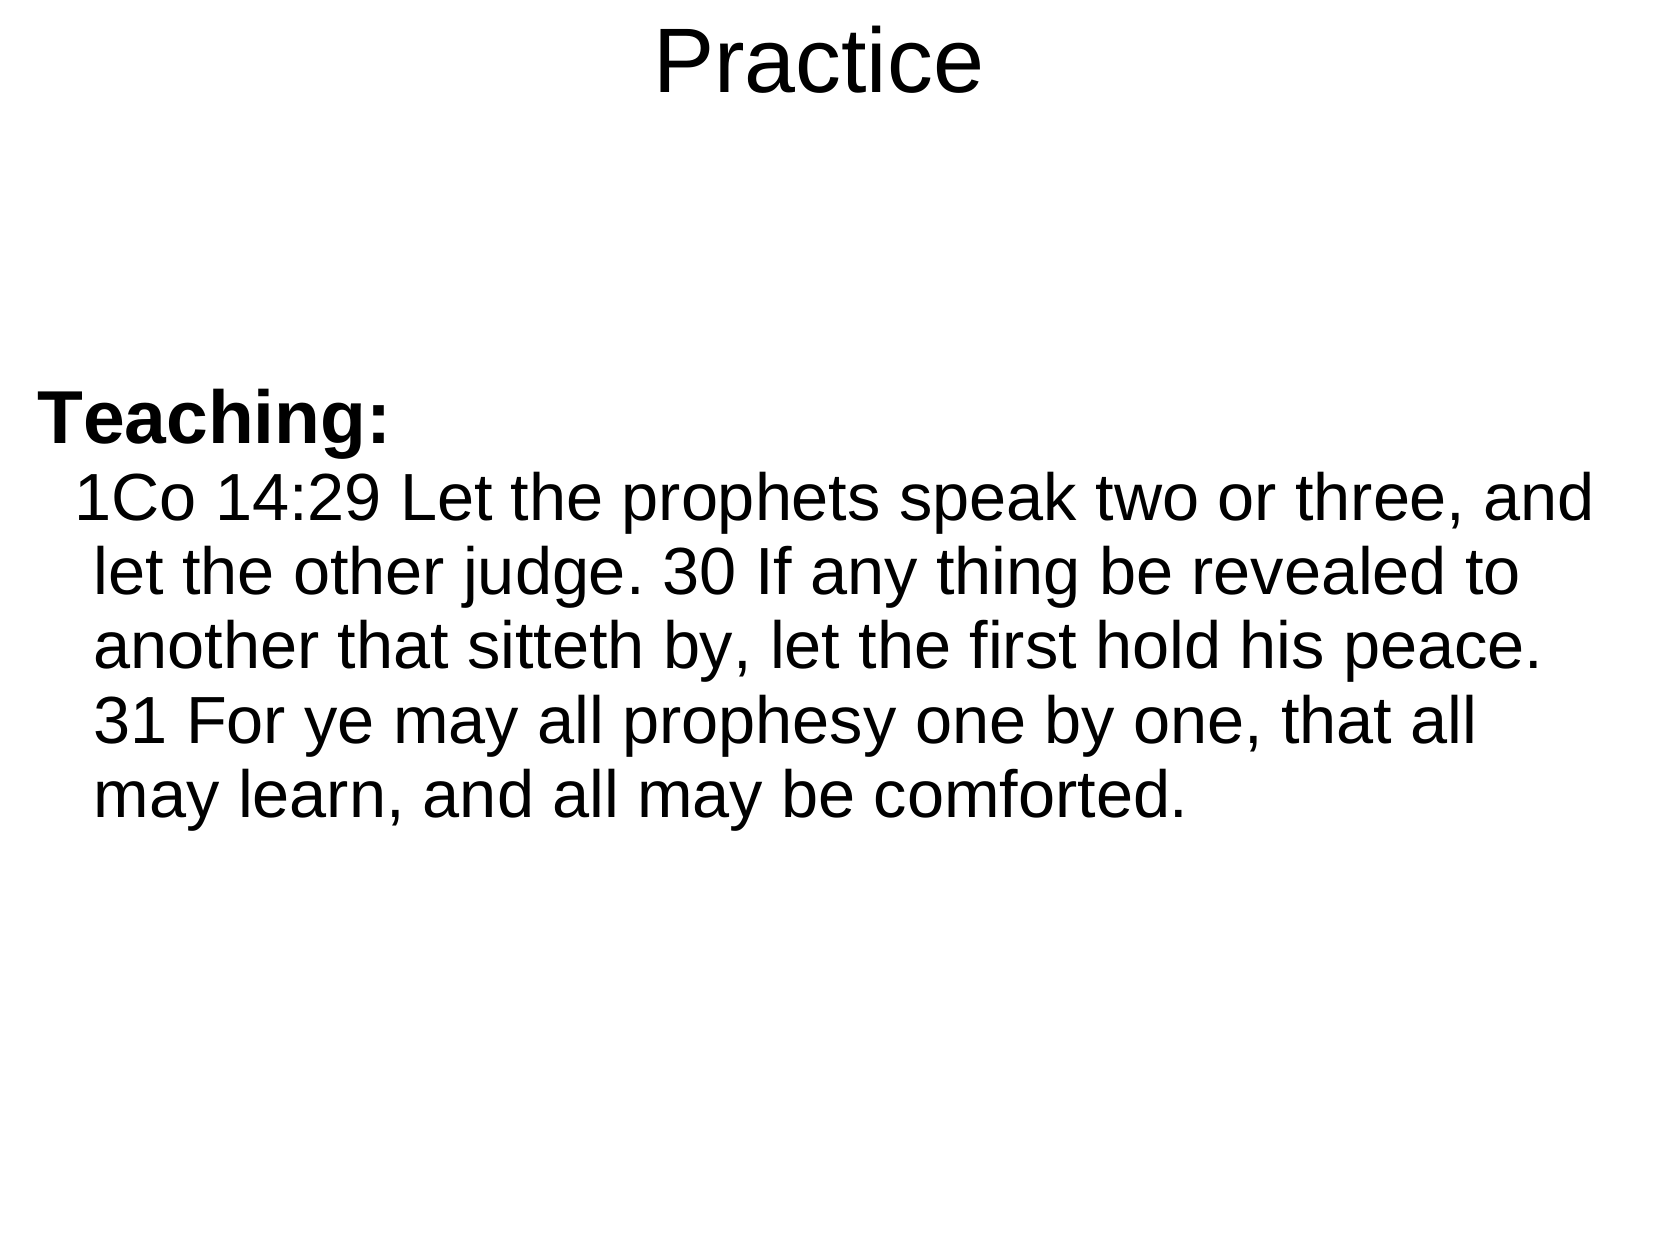

# Practice
Teaching:
 1Co 14:29 Let the prophets speak two or three, and let the other judge. 30 If any thing be revealed to another that sitteth by, let the first hold his peace. 31 For ye may all prophesy one by one, that all may learn, and all may be comforted.